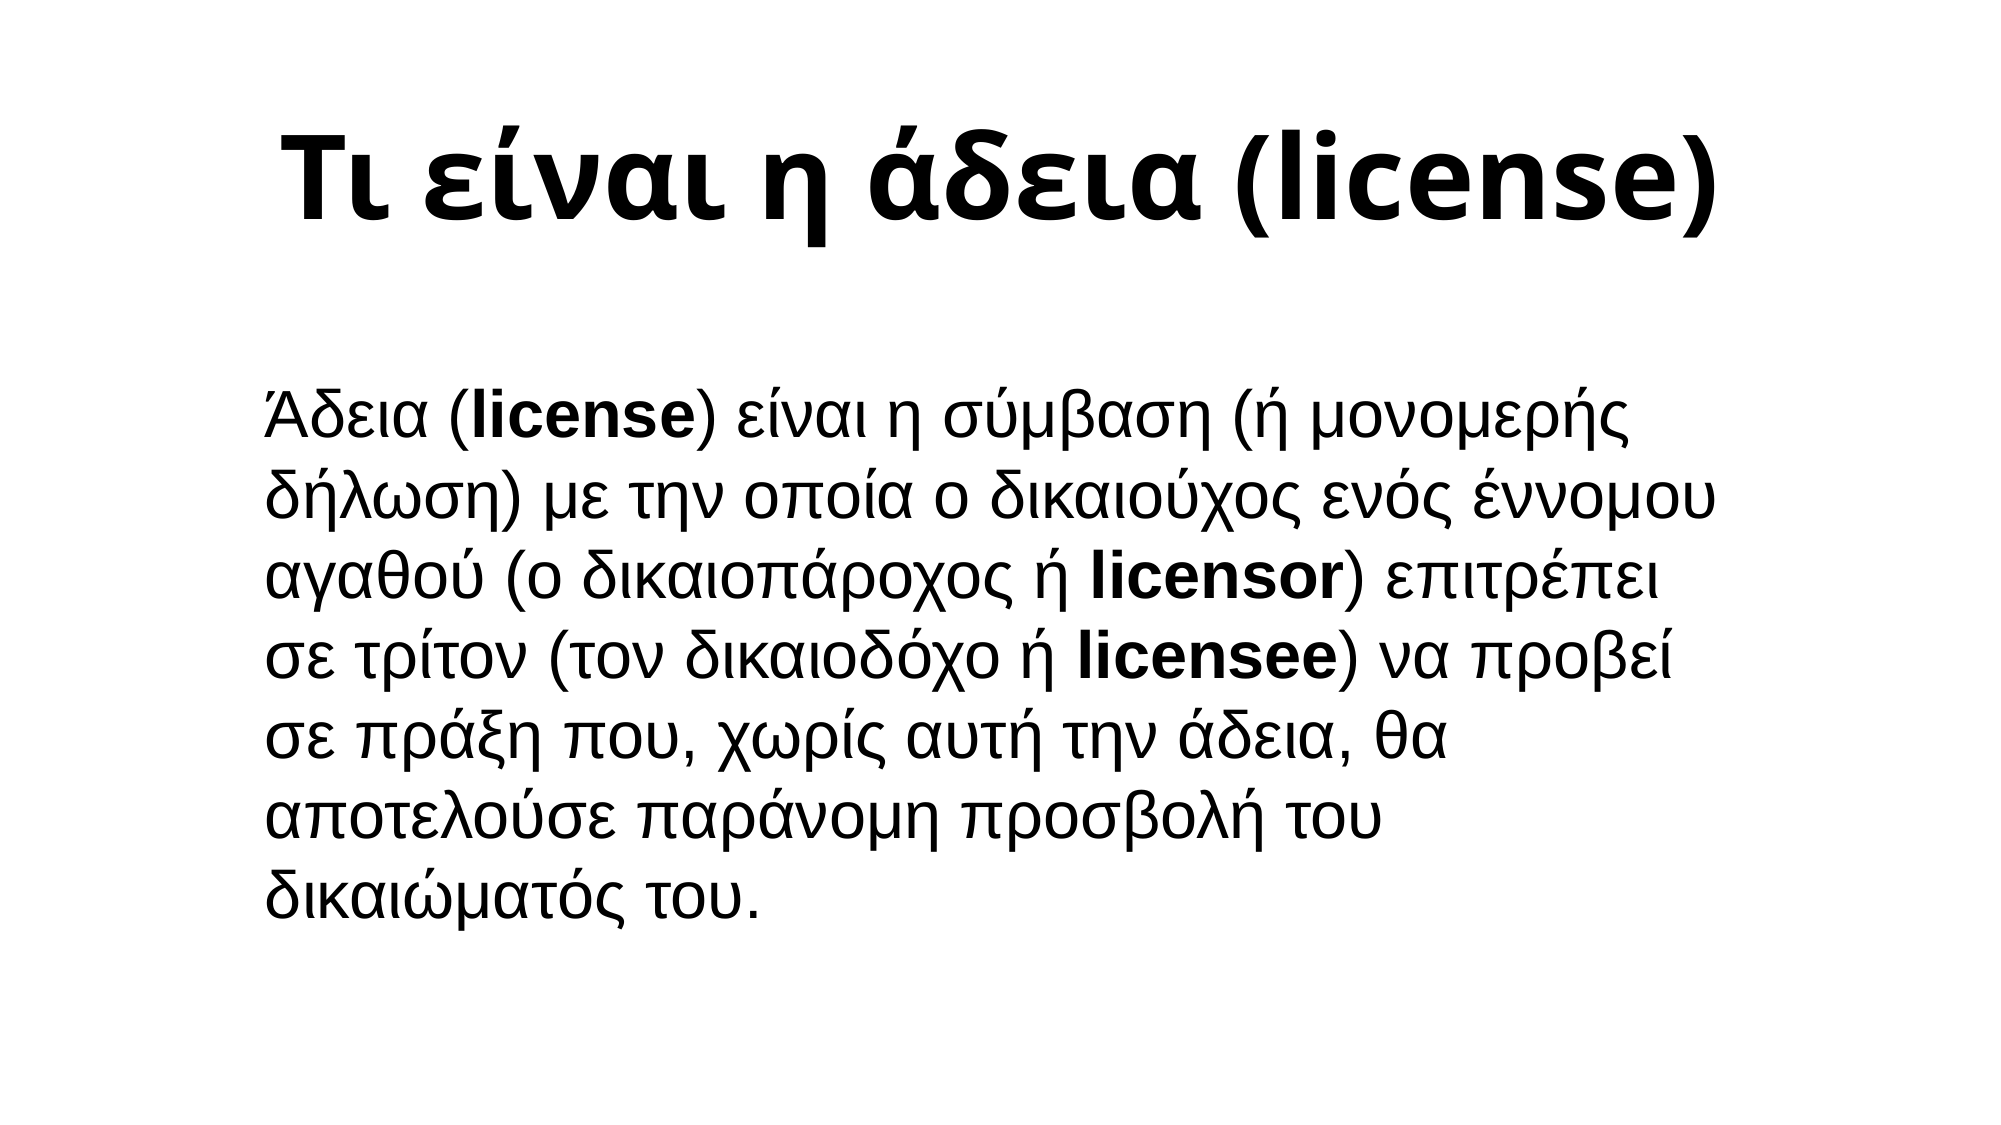

# Τι είναι η άδεια (license)
Άδεια (license) είναι η σύμβαση (ή μονομερής δήλωση) με την οποία ο δικαιούχος ενός έννομου αγαθού (ο δικαιοπάροχος ή licensor) επιτρέπει σε τρίτον (τον δικαιοδόχο ή licensee) να προβεί σε πράξη που, χωρίς αυτή την άδεια, θα αποτελούσε παράνομη προσβολή του δικαιώματός του.